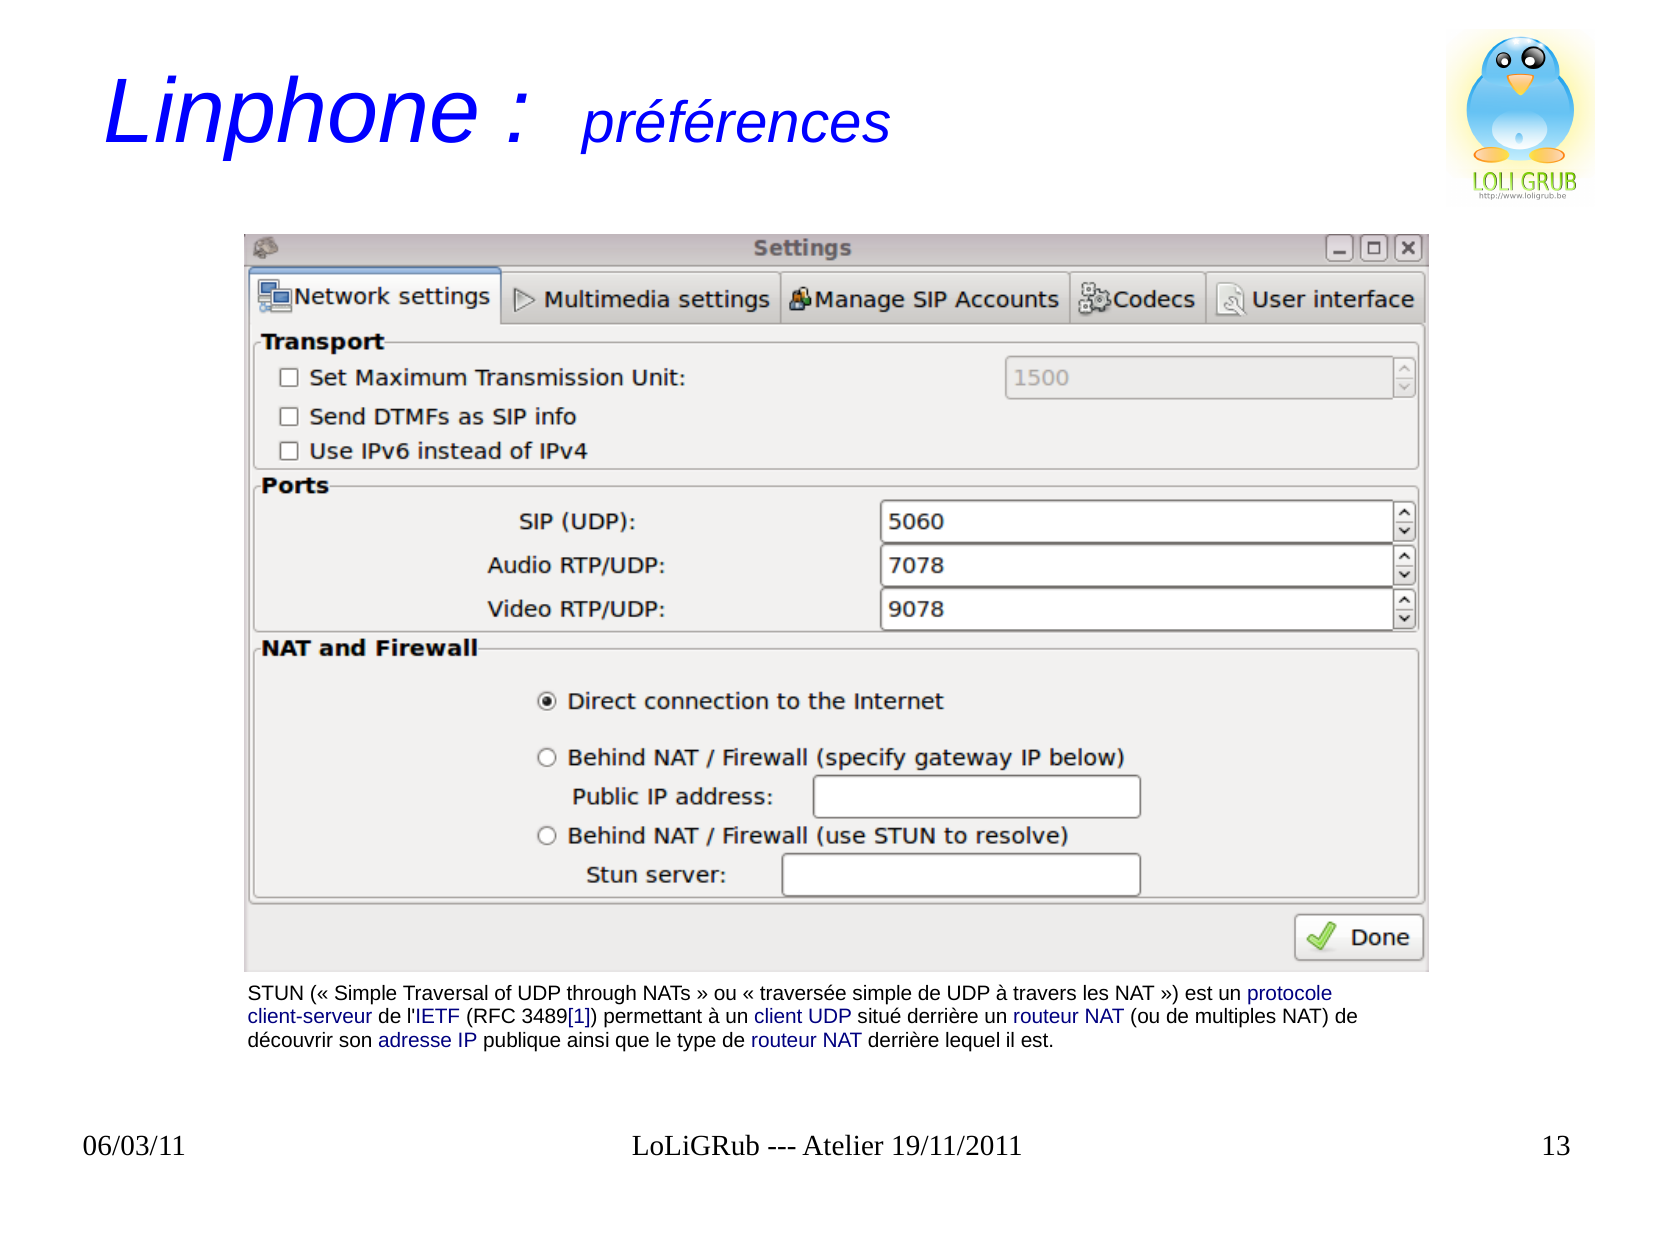

Linphone : préférences
STUN (« Simple Traversal of UDP through NATs » ou « traversée simple de UDP à travers les NAT ») est un protocole client-serveur de l'IETF (RFC 3489[1]) permettant à un client UDP situé derrière un routeur NAT (ou de multiples NAT) de découvrir son adresse IP publique ainsi que le type de routeur NAT derrière lequel il est.
06/03/11
LoLiGRub --- Atelier 19/11/2011
13